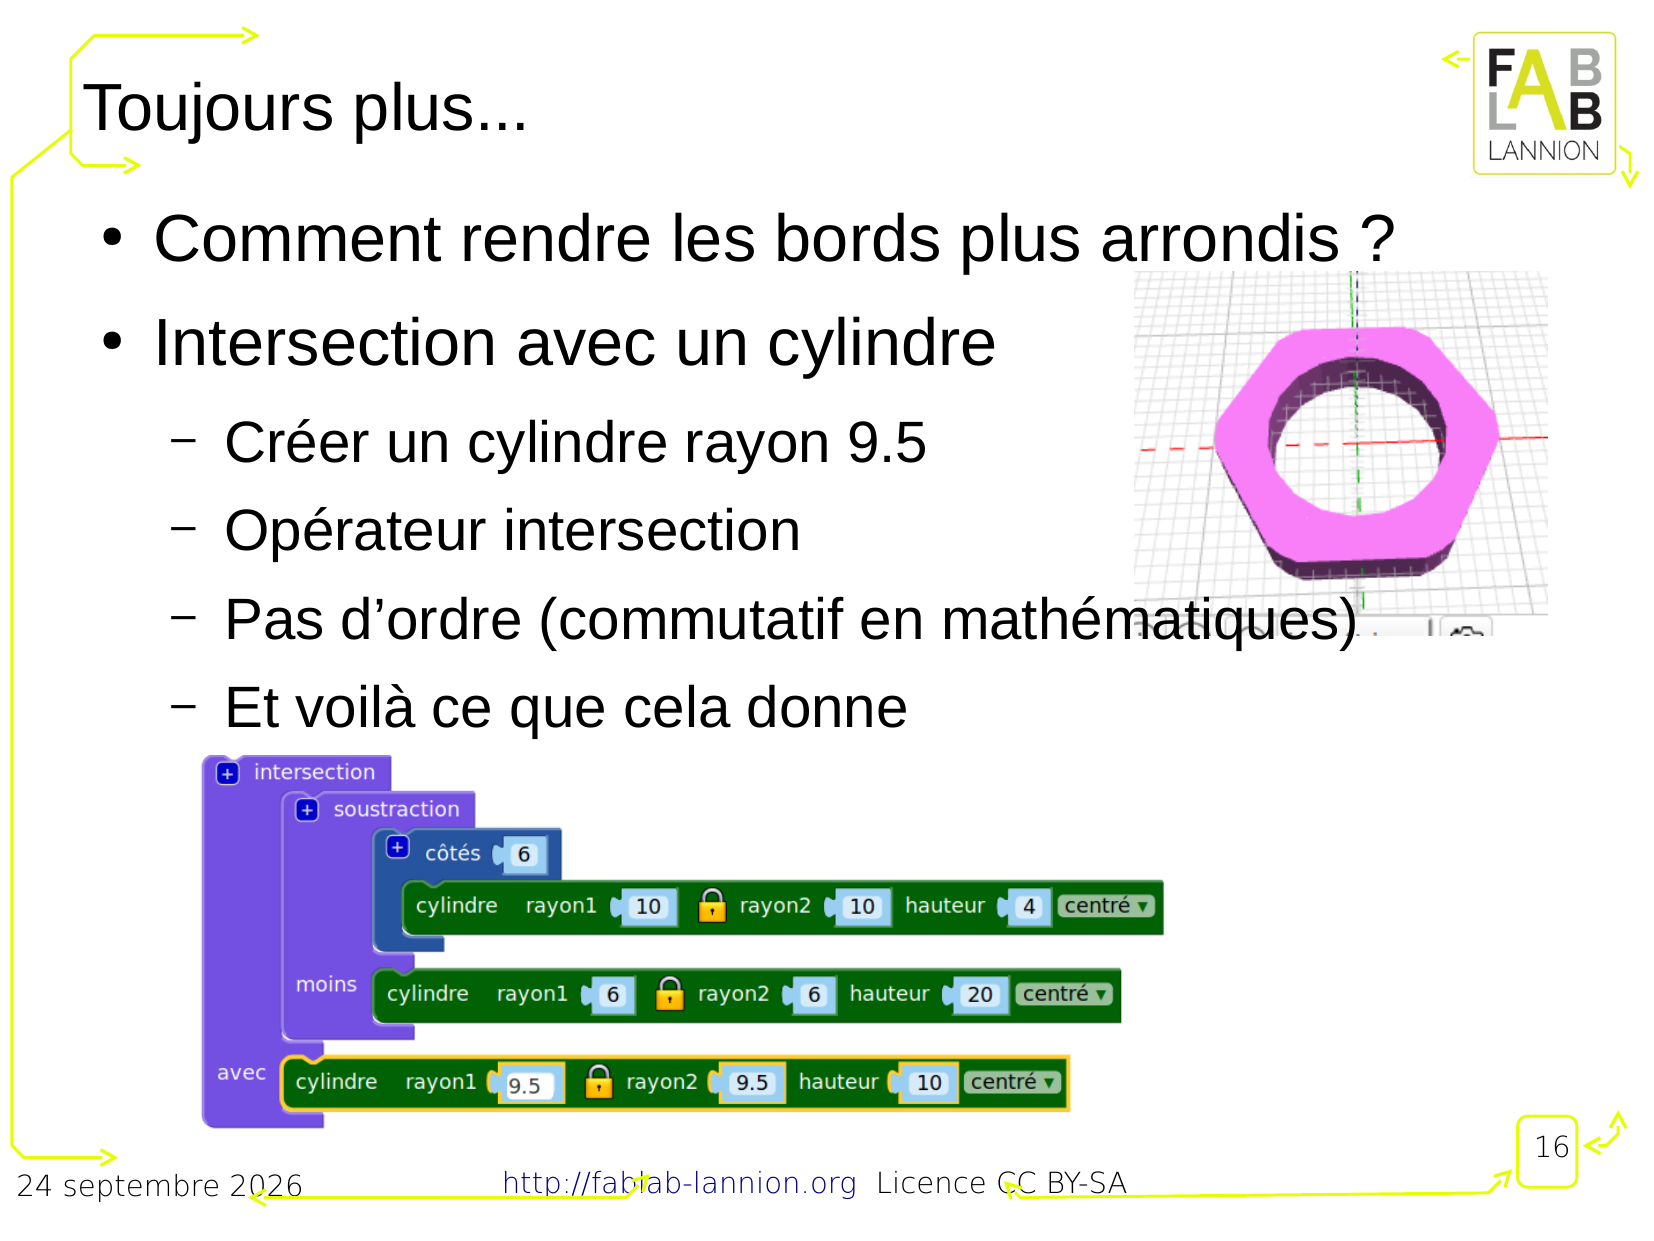

# Toujours plus...
Comment rendre les bords plus arrondis ?
Intersection avec un cylindre
Créer un cylindre rayon 9.5
Opérateur intersection
Pas d’ordre (commutatif en mathématiques)
Et voilà ce que cela donne
16